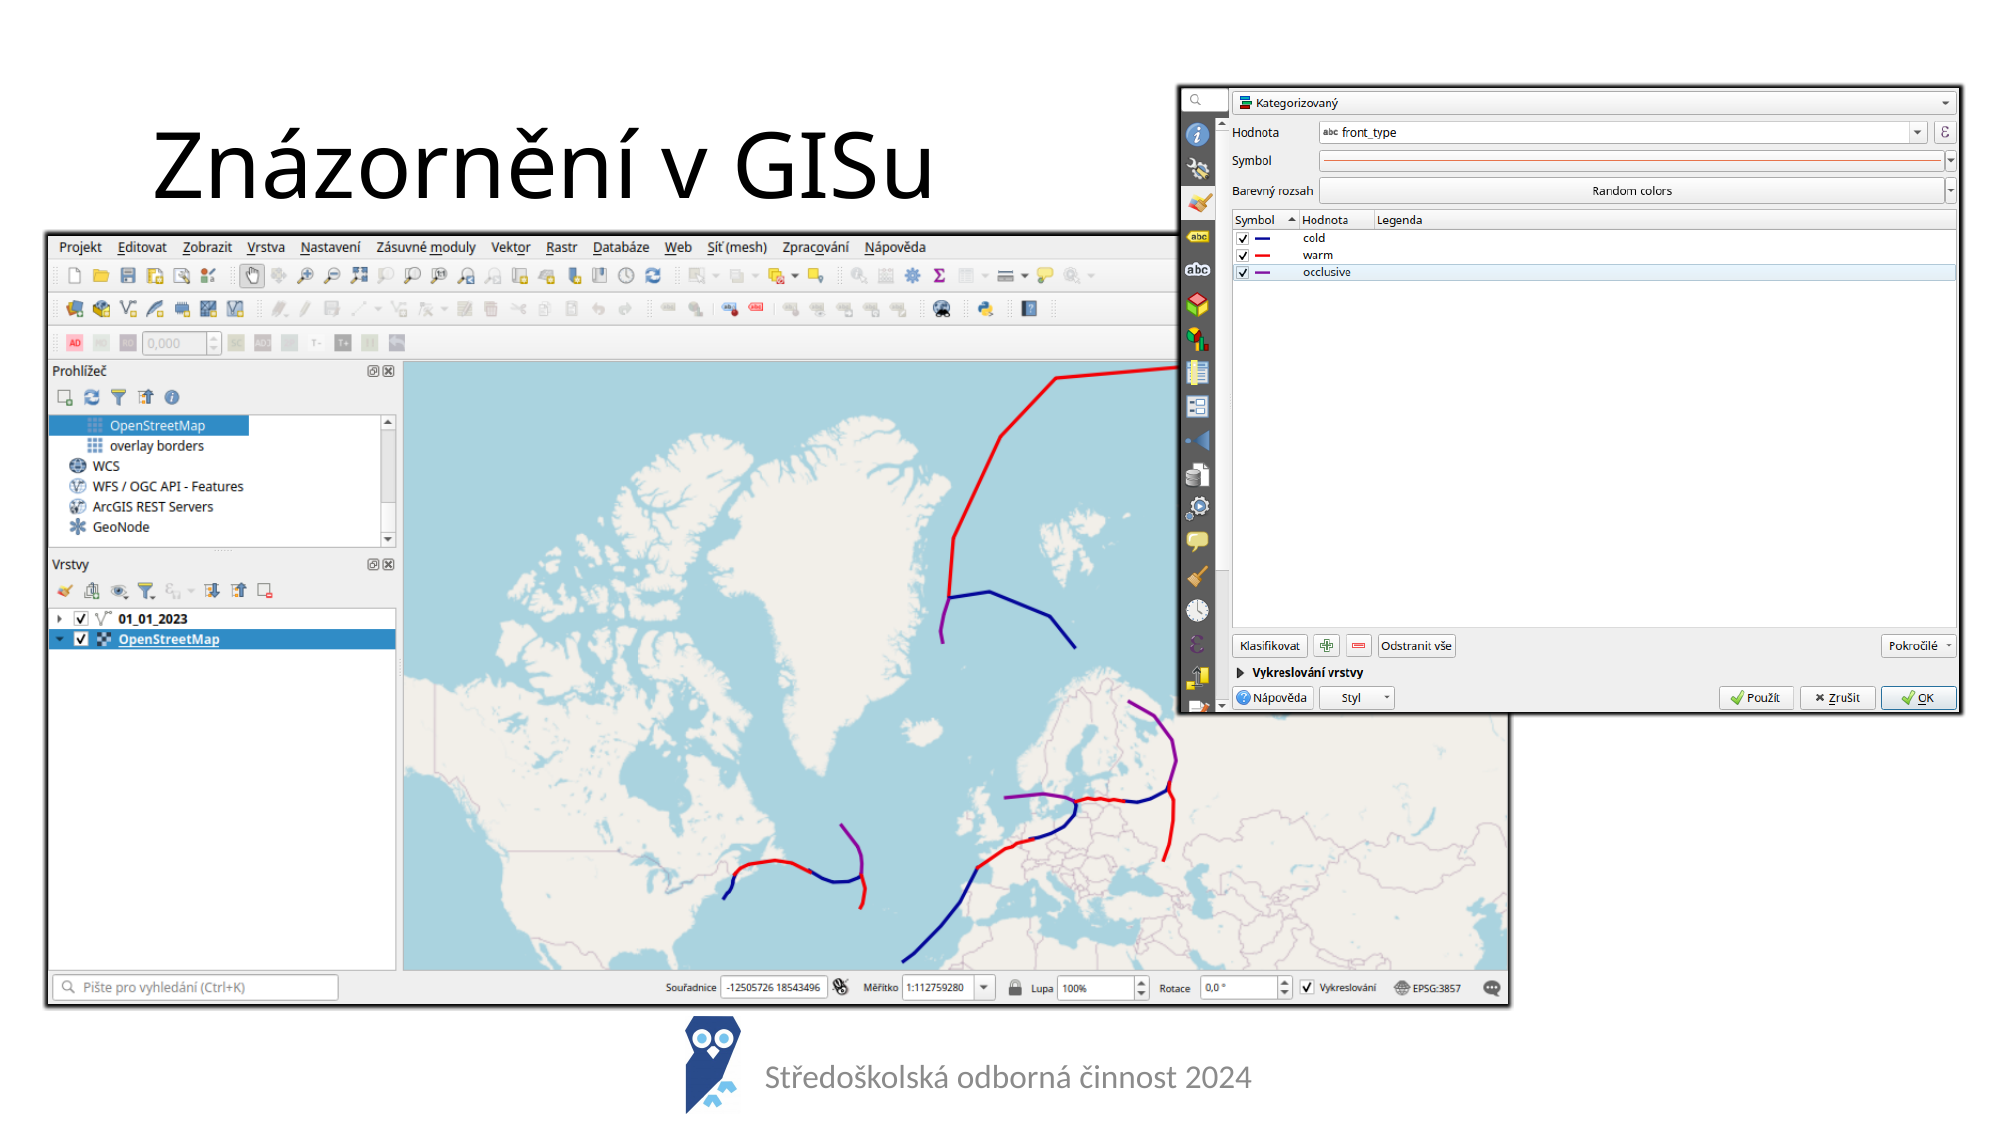

# Znázornění v GISu
Středoškolská odborná činnost 2024